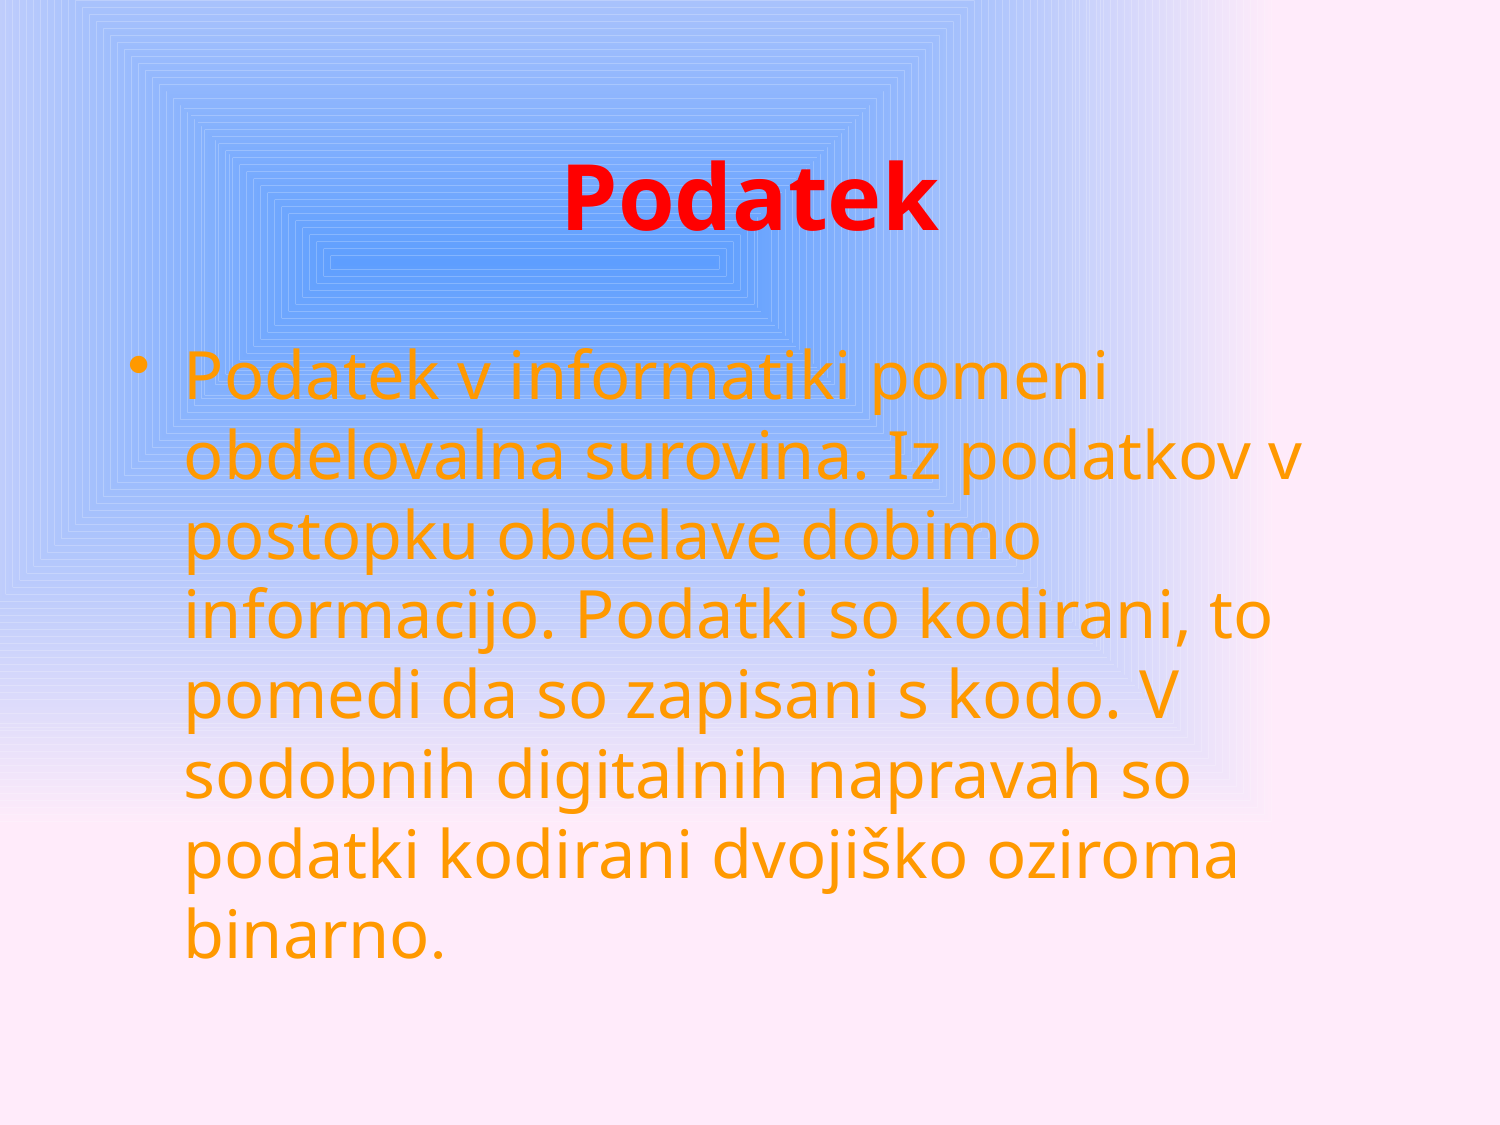

# Podatek
Podatek v informatiki pomeni obdelovalna surovina. Iz podatkov v postopku obdelave dobimo informacijo. Podatki so kodirani, to pomedi da so zapisani s kodo. V sodobnih digitalnih napravah so podatki kodirani dvojiško oziroma binarno.